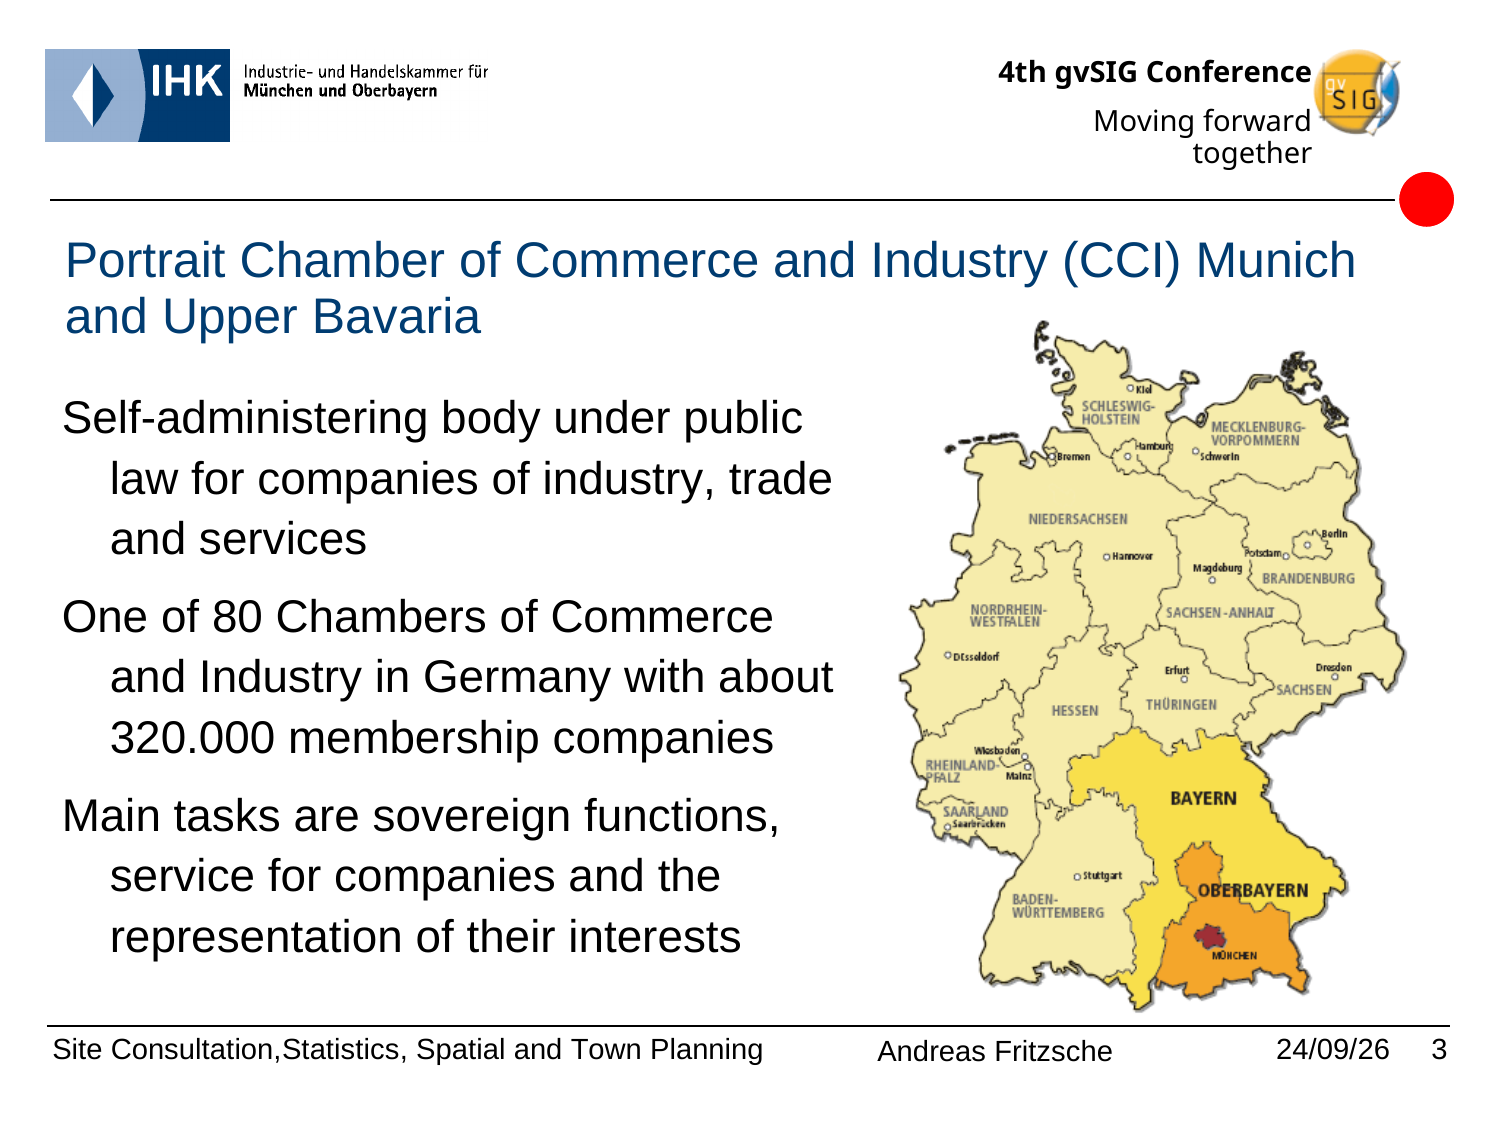

# Portrait Chamber of Commerce and Industry (CCI) Munich and Upper Bavaria
Self-administering body under public law for companies of industry, trade and services
One of 80 Chambers of Commerce and Industry in Germany with about 320.000 membership companies
Main tasks are sovereign functions, service for companies and the representation of their interests
3